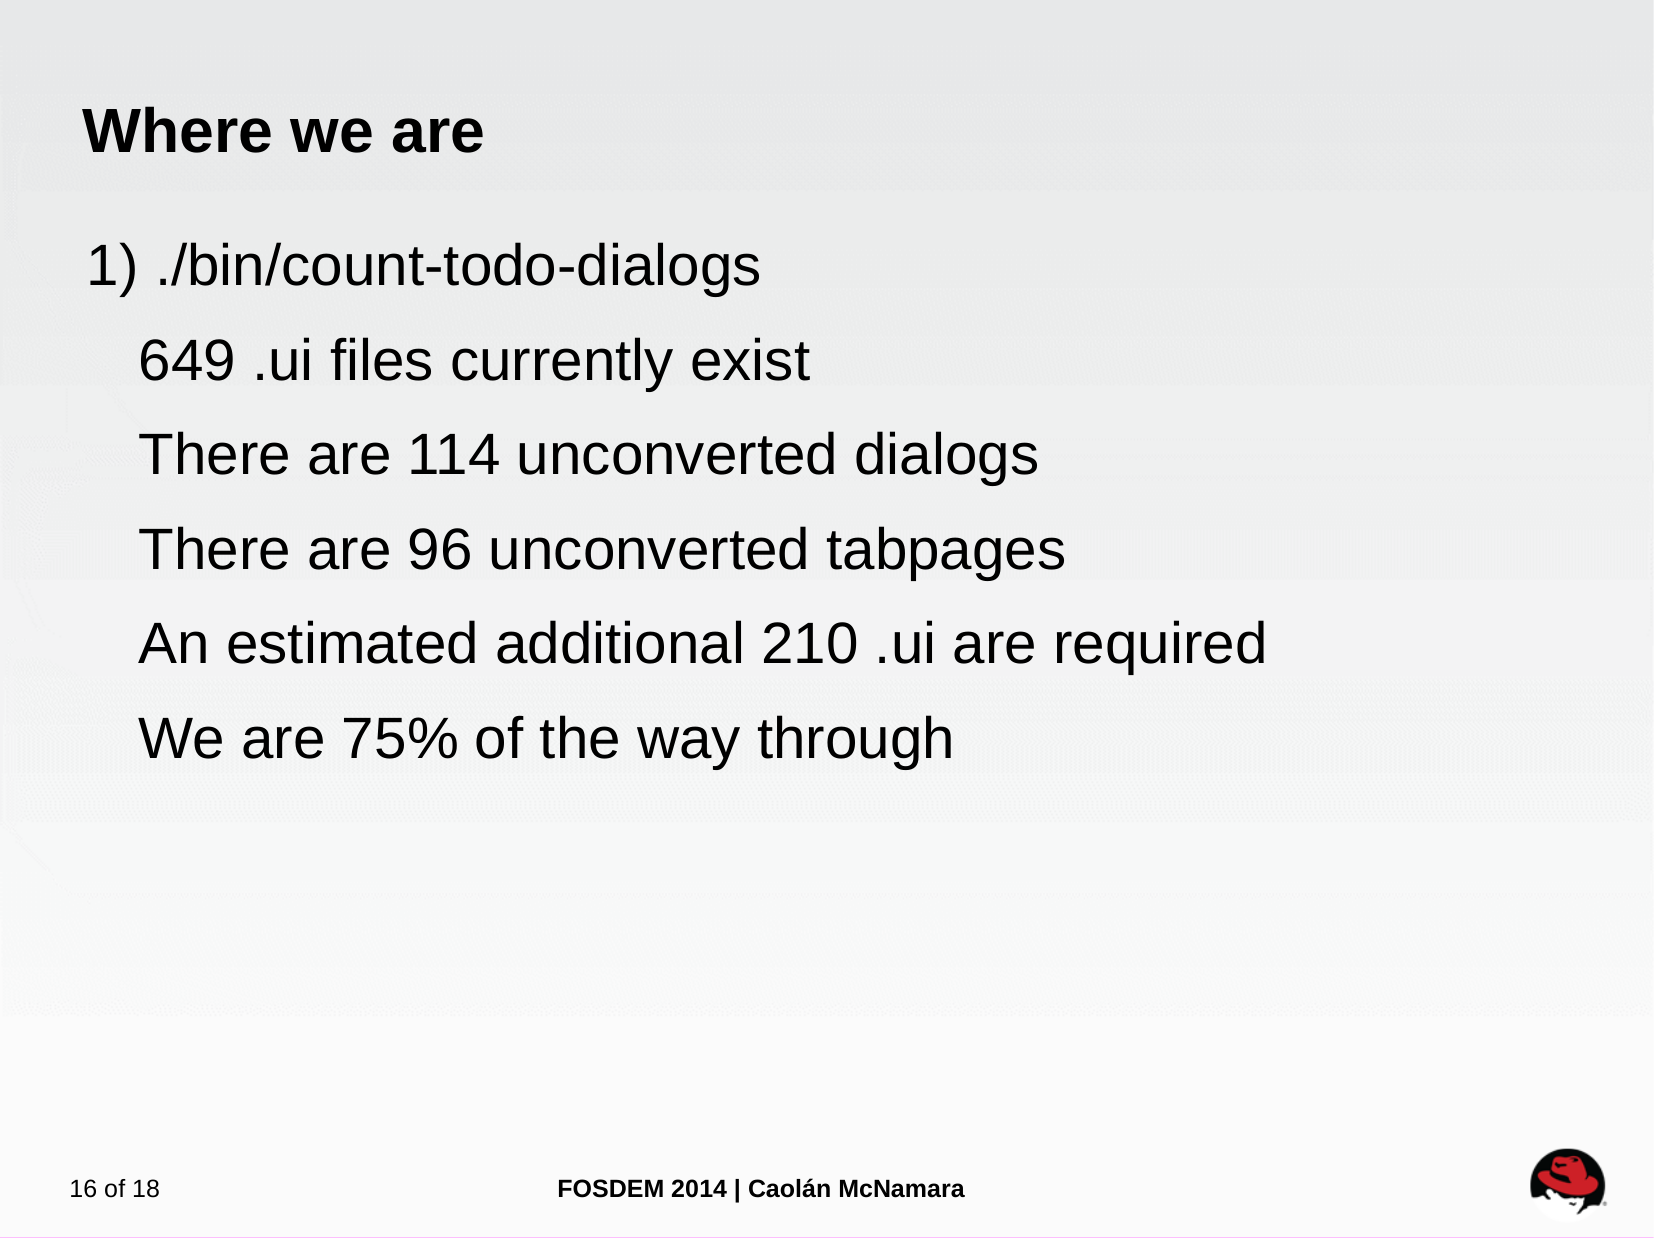

# Where we are
 ./bin/count-todo-dialogs
649 .ui files currently exist
There are 114 unconverted dialogs
There are 96 unconverted tabpages
An estimated additional 210 .ui are required
We are 75% of the way through